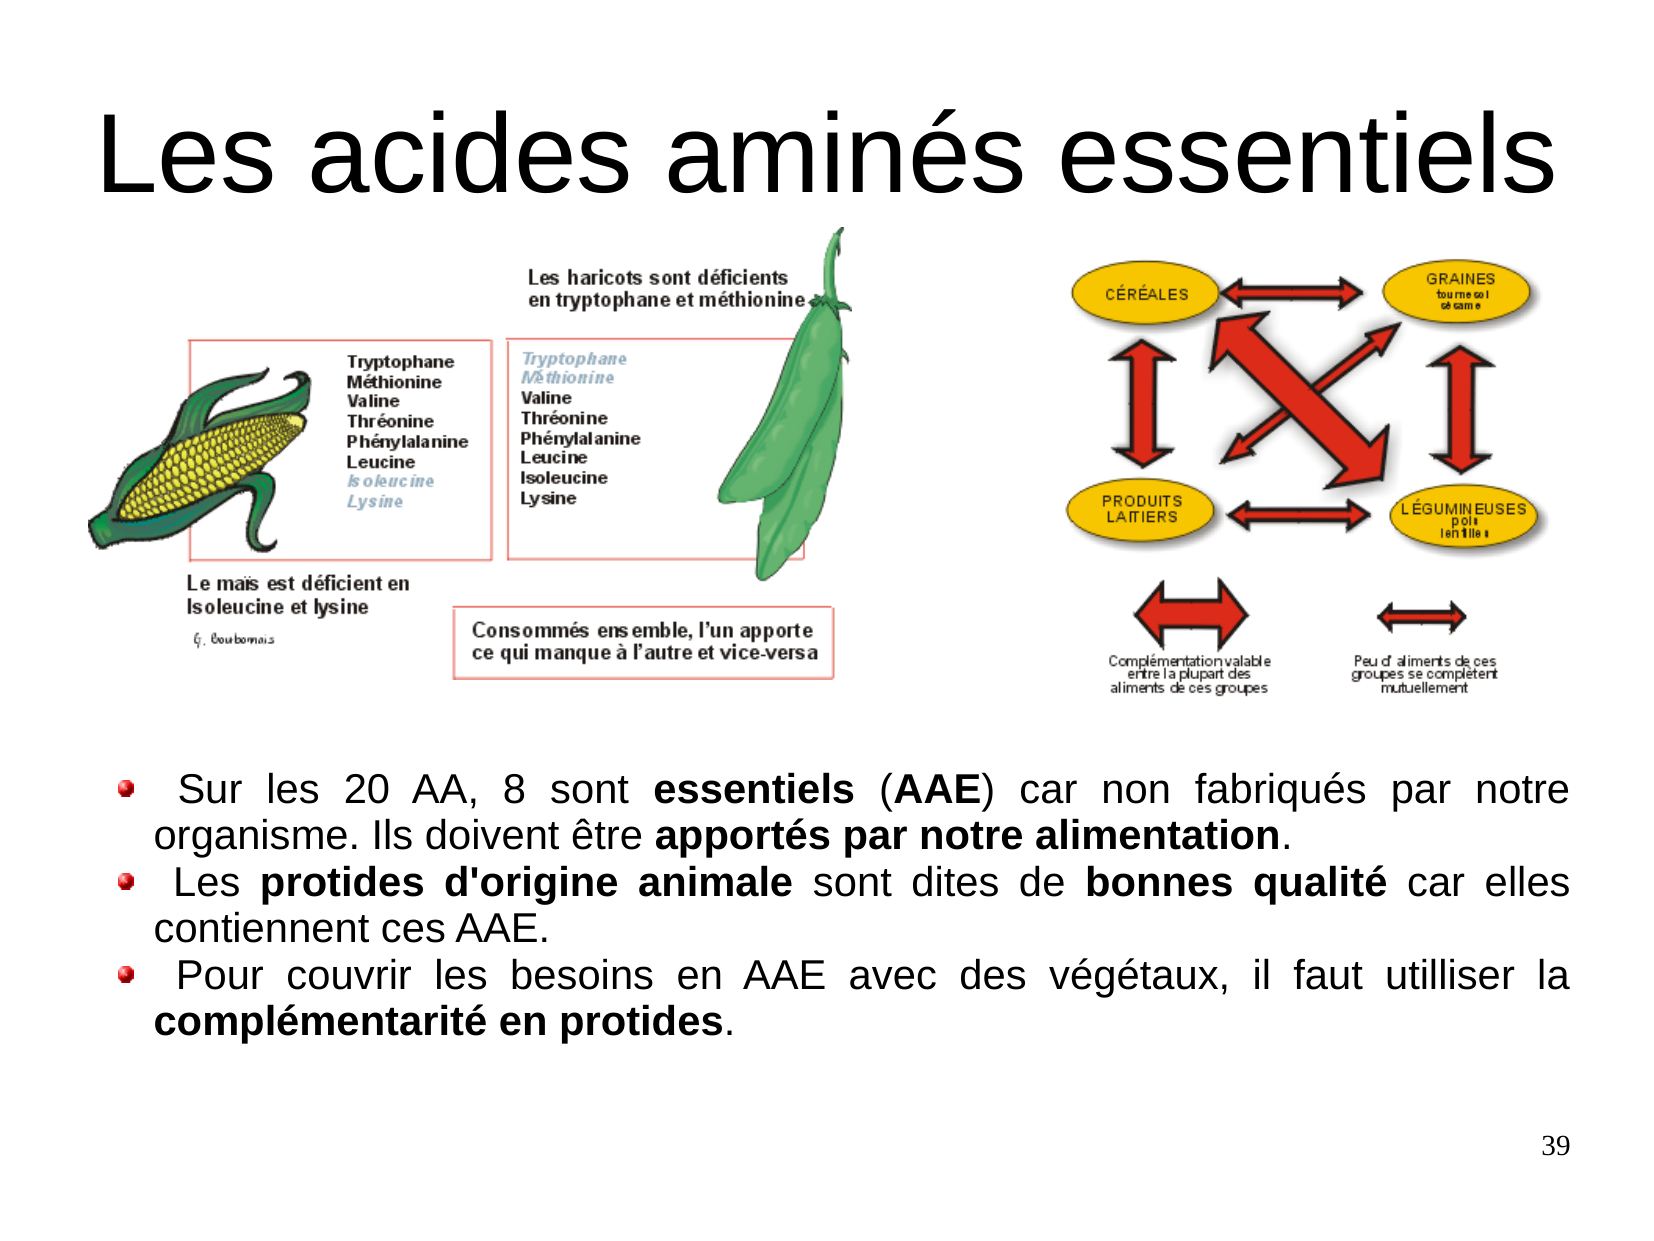

# Les acides aminés essentiels
 Sur les 20 AA, 8 sont essentiels (AAE) car non fabriqués par notre organisme. Ils doivent être apportés par notre alimentation.
 Les protides d'origine animale sont dites de bonnes qualité car elles contiennent ces AAE.
 Pour couvrir les besoins en AAE avec des végétaux, il faut utilliser la complémentarité en protides.
39